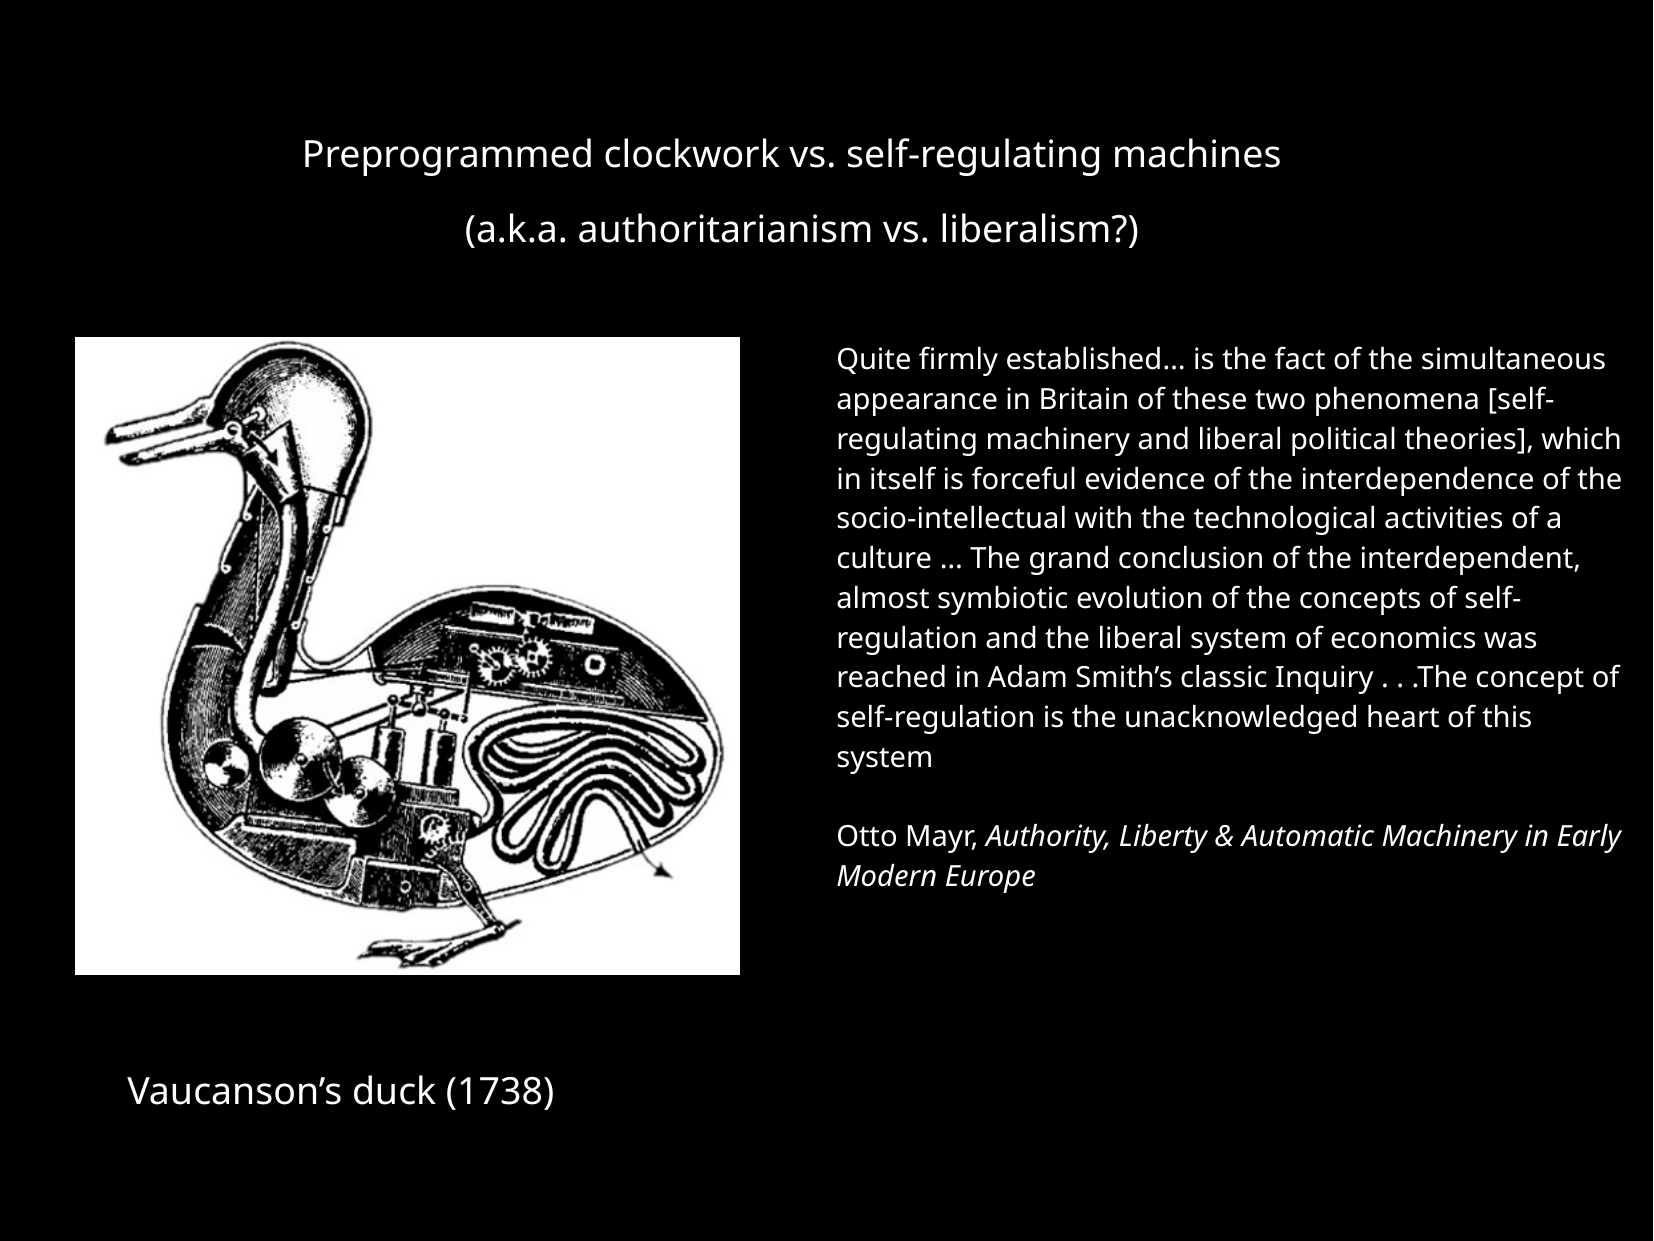

Preprogrammed clockwork vs. self-regulating machines
(a.k.a. authoritarianism vs. liberalism?)
Quite firmly established… is the fact of the simultaneous appearance in Britain of these two phenomena [self-regulating machinery and liberal political theories], which in itself is forceful evidence of the interdependence of the socio-intellectual with the technological activities of a culture … The grand conclusion of the interdependent, almost symbiotic evolution of the concepts of self-regulation and the liberal system of economics was reached in Adam Smith’s classic Inquiry . . .The concept of self-regulation is the unacknowledged heart of this system
Otto Mayr, Authority, Liberty & Automatic Machinery in Early Modern Europe
Vaucanson’s duck (1738)